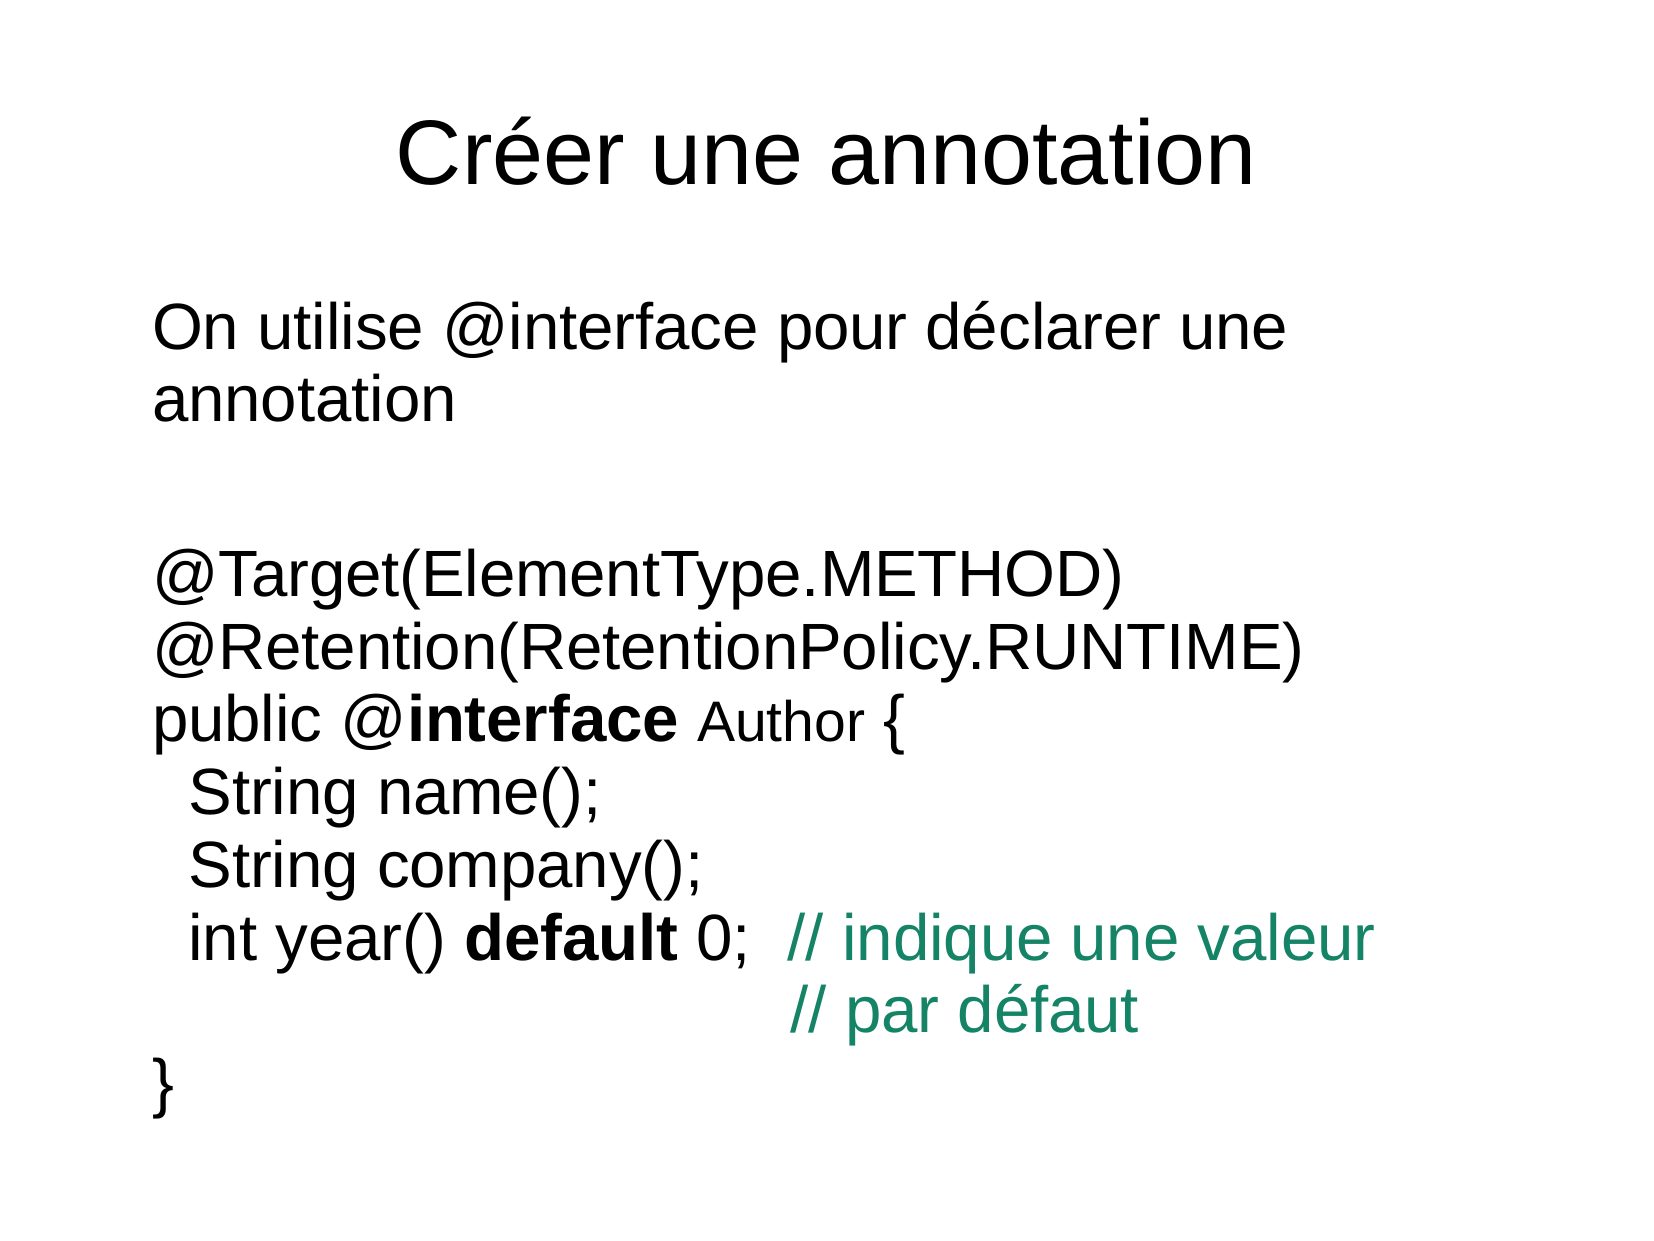

# Créer une annotation
On utilise @interface pour déclarer une annotation
@Target(ElementType.METHOD)
@Retention(RetentionPolicy.RUNTIME)
public @interface Author {
 String name();
 String company();
 int year() default 0; // indique une valeur
 // par défaut
}